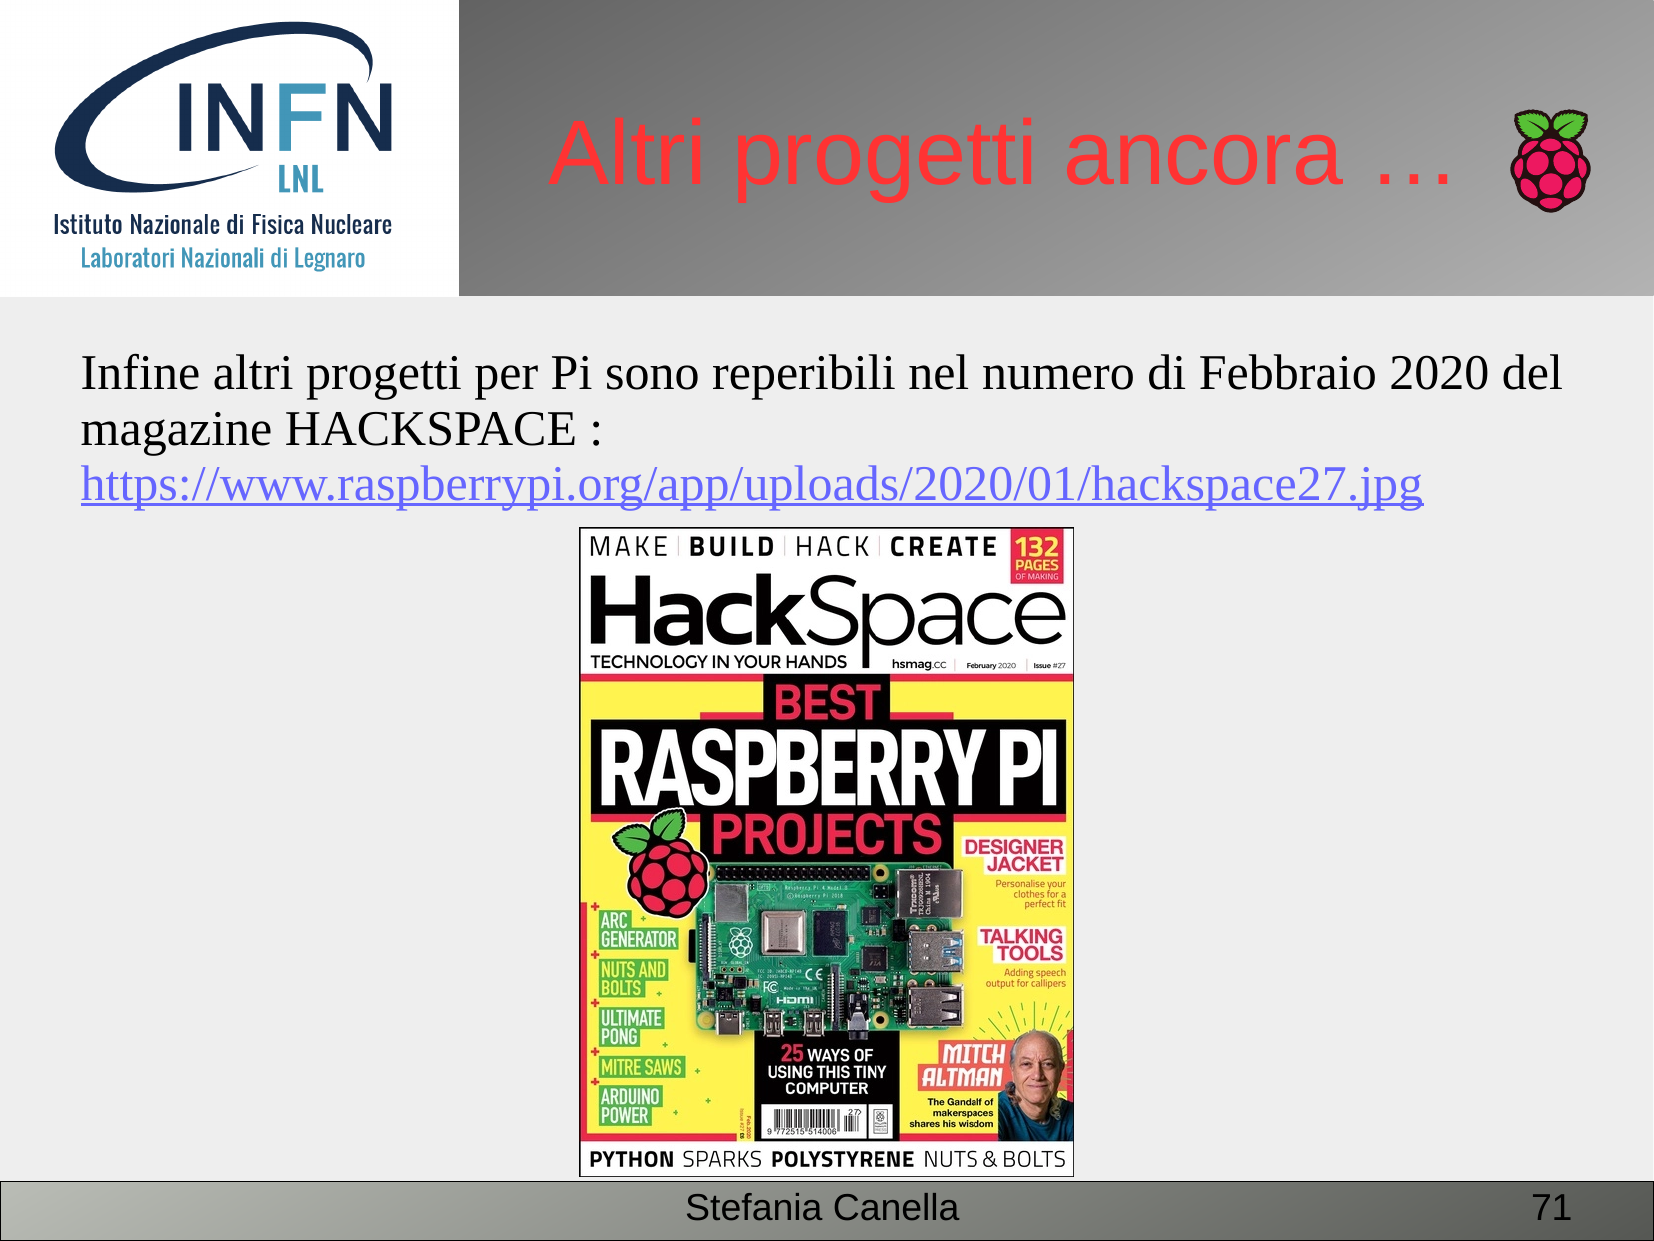

# Altri progetti ancora …
Infine altri progetti per Pi sono reperibili nel numero di Febbraio 2020 del magazine HACKSPACE :
https://www.raspberrypi.org/app/uploads/2020/01/hackspace27.jpg
Stefania Canella